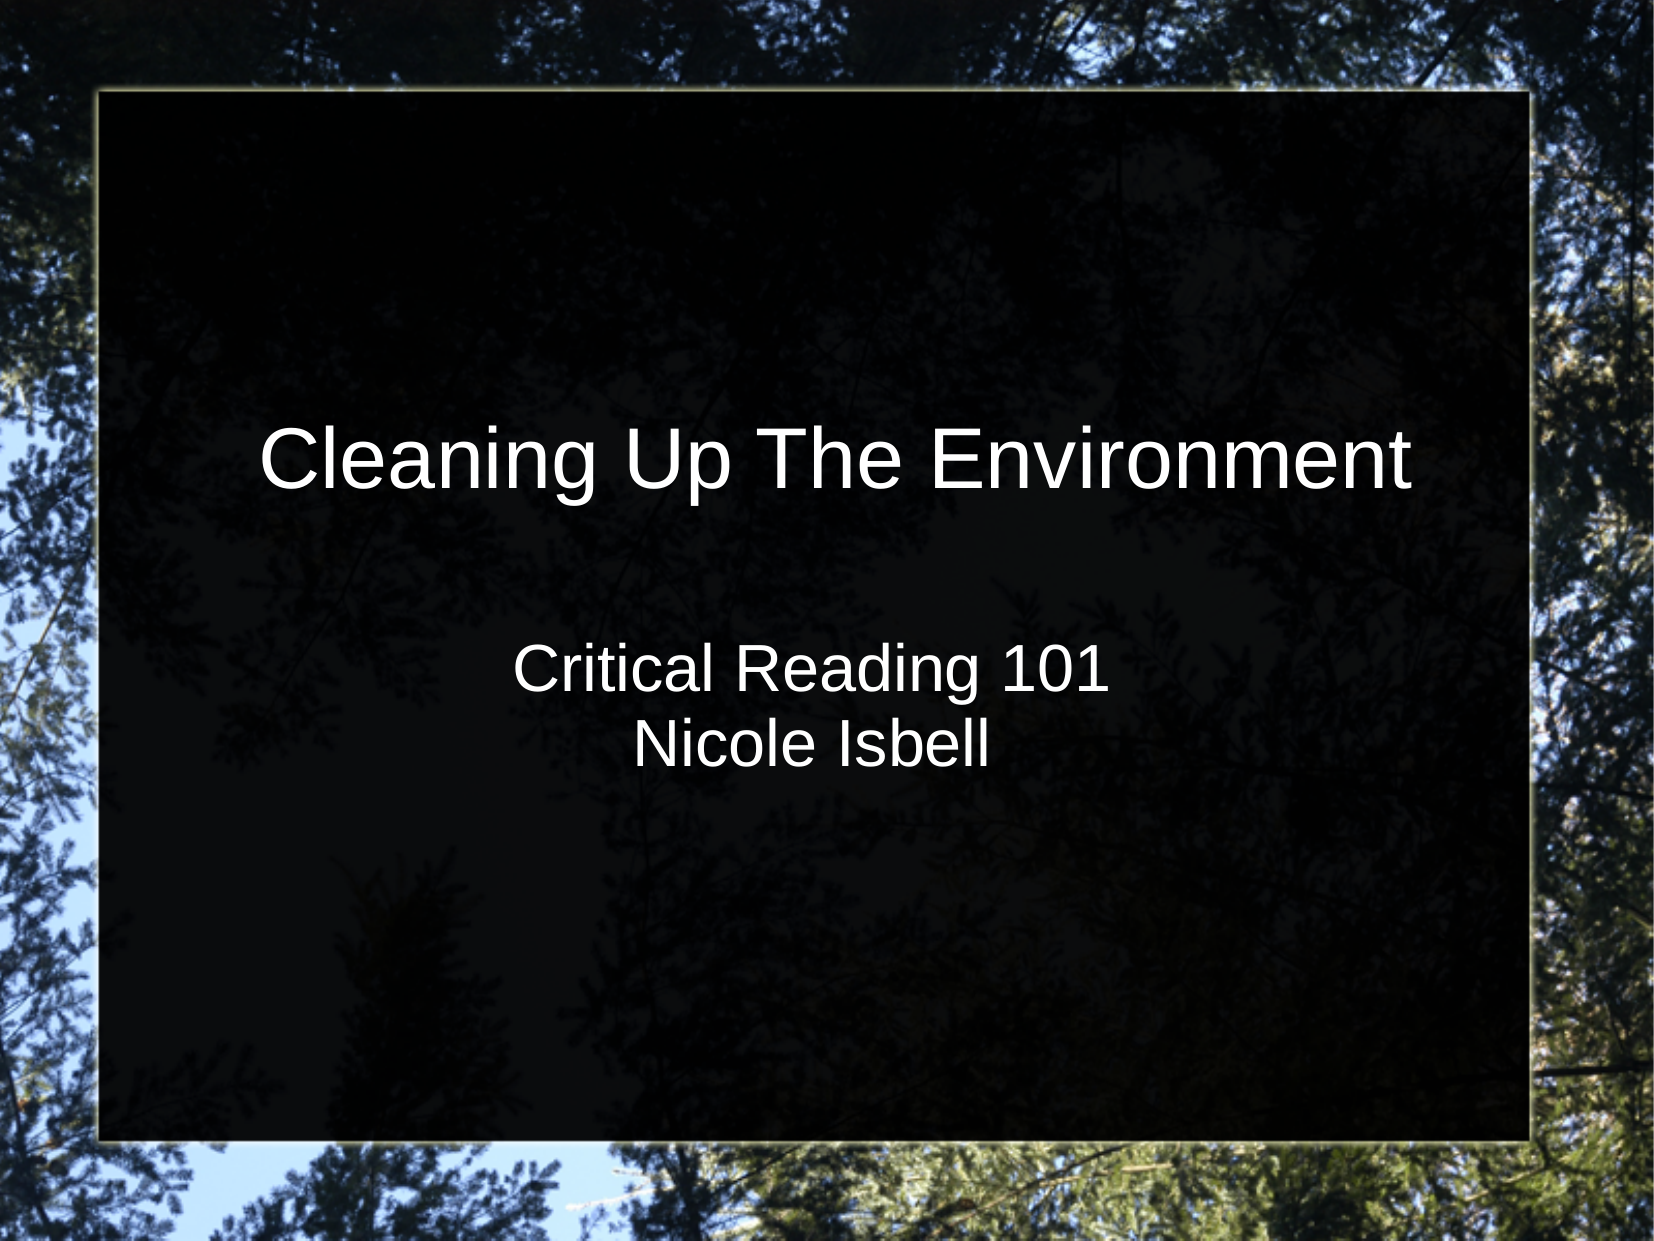

Critical Reading 101
Nicole Isbell
# Cleaning Up The Environment